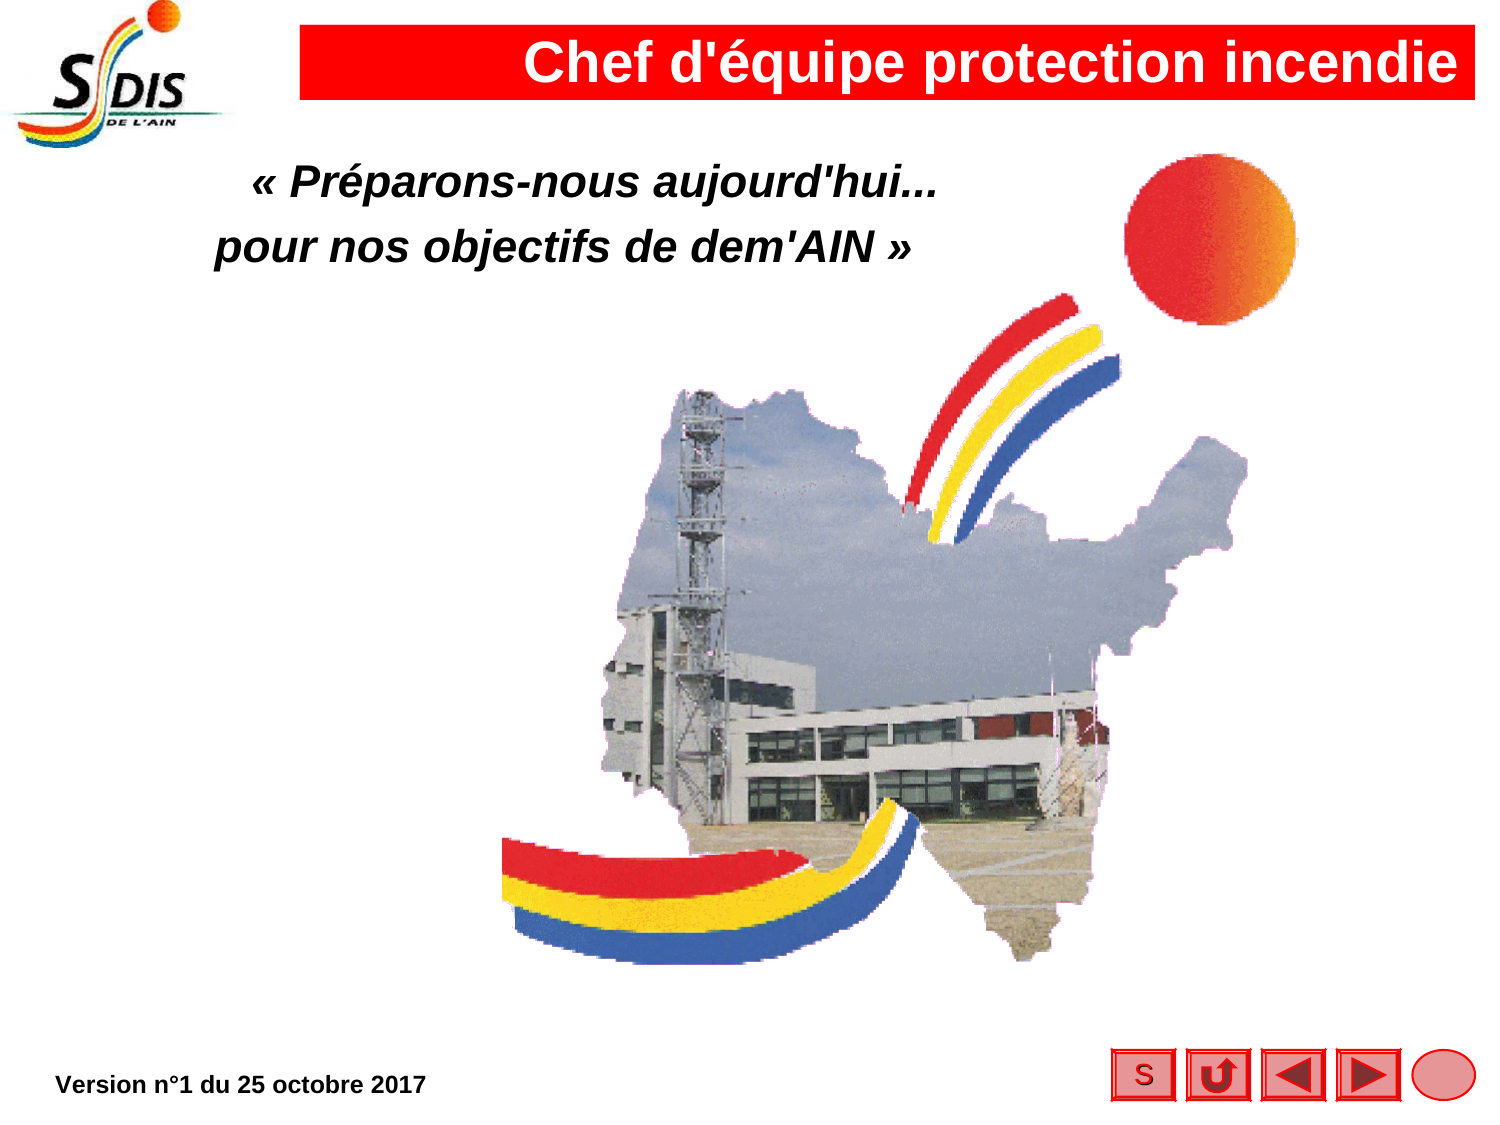

« Préparons-nous aujourd'hui...
pour nos objectifs de dem'AIN »
Version n°1 du 25 octobre 2017
Chef d'équipe protection incendie